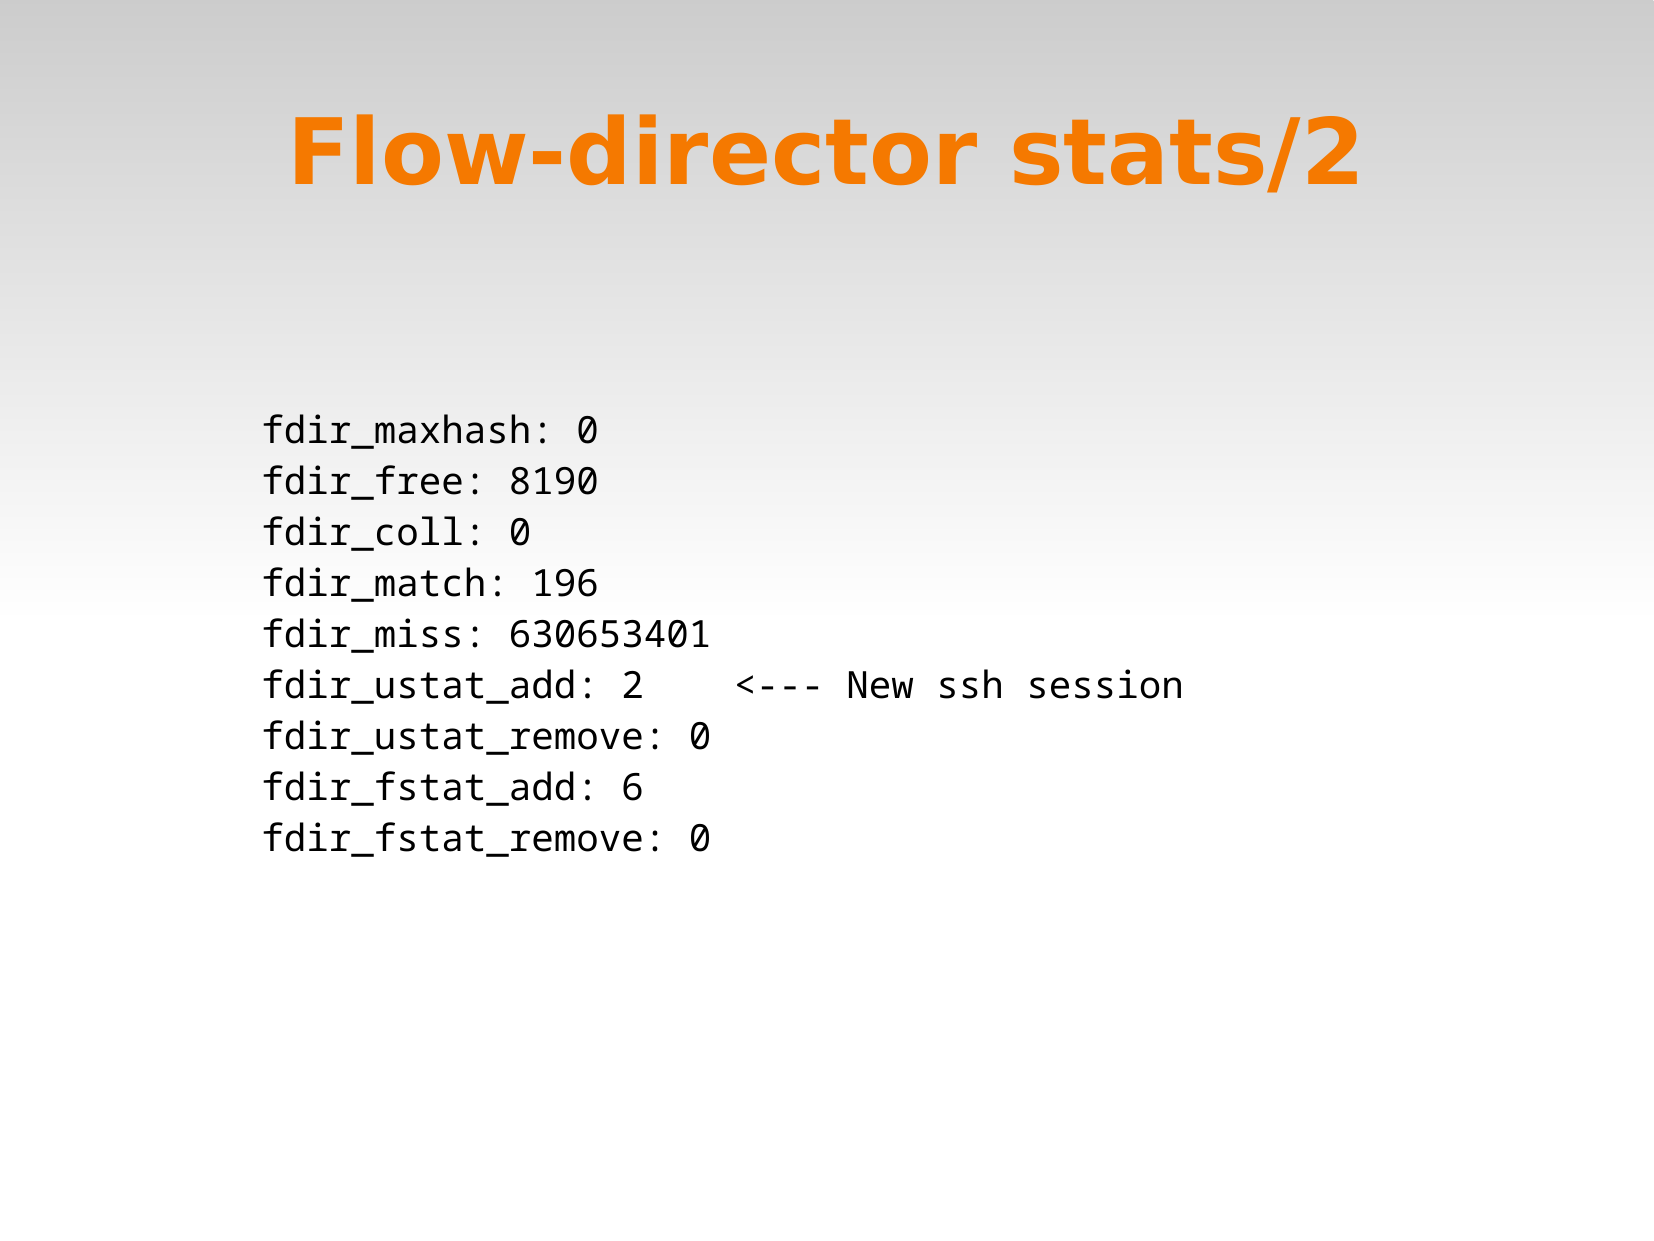

# Flow-director stats/2
 fdir_maxhash: 0
 fdir_free: 8190
 fdir_coll: 0
 fdir_match: 196
 fdir_miss: 630653401
 fdir_ustat_add: 2 <--- New ssh session
 fdir_ustat_remove: 0
 fdir_fstat_add: 6
 fdir_fstat_remove: 0